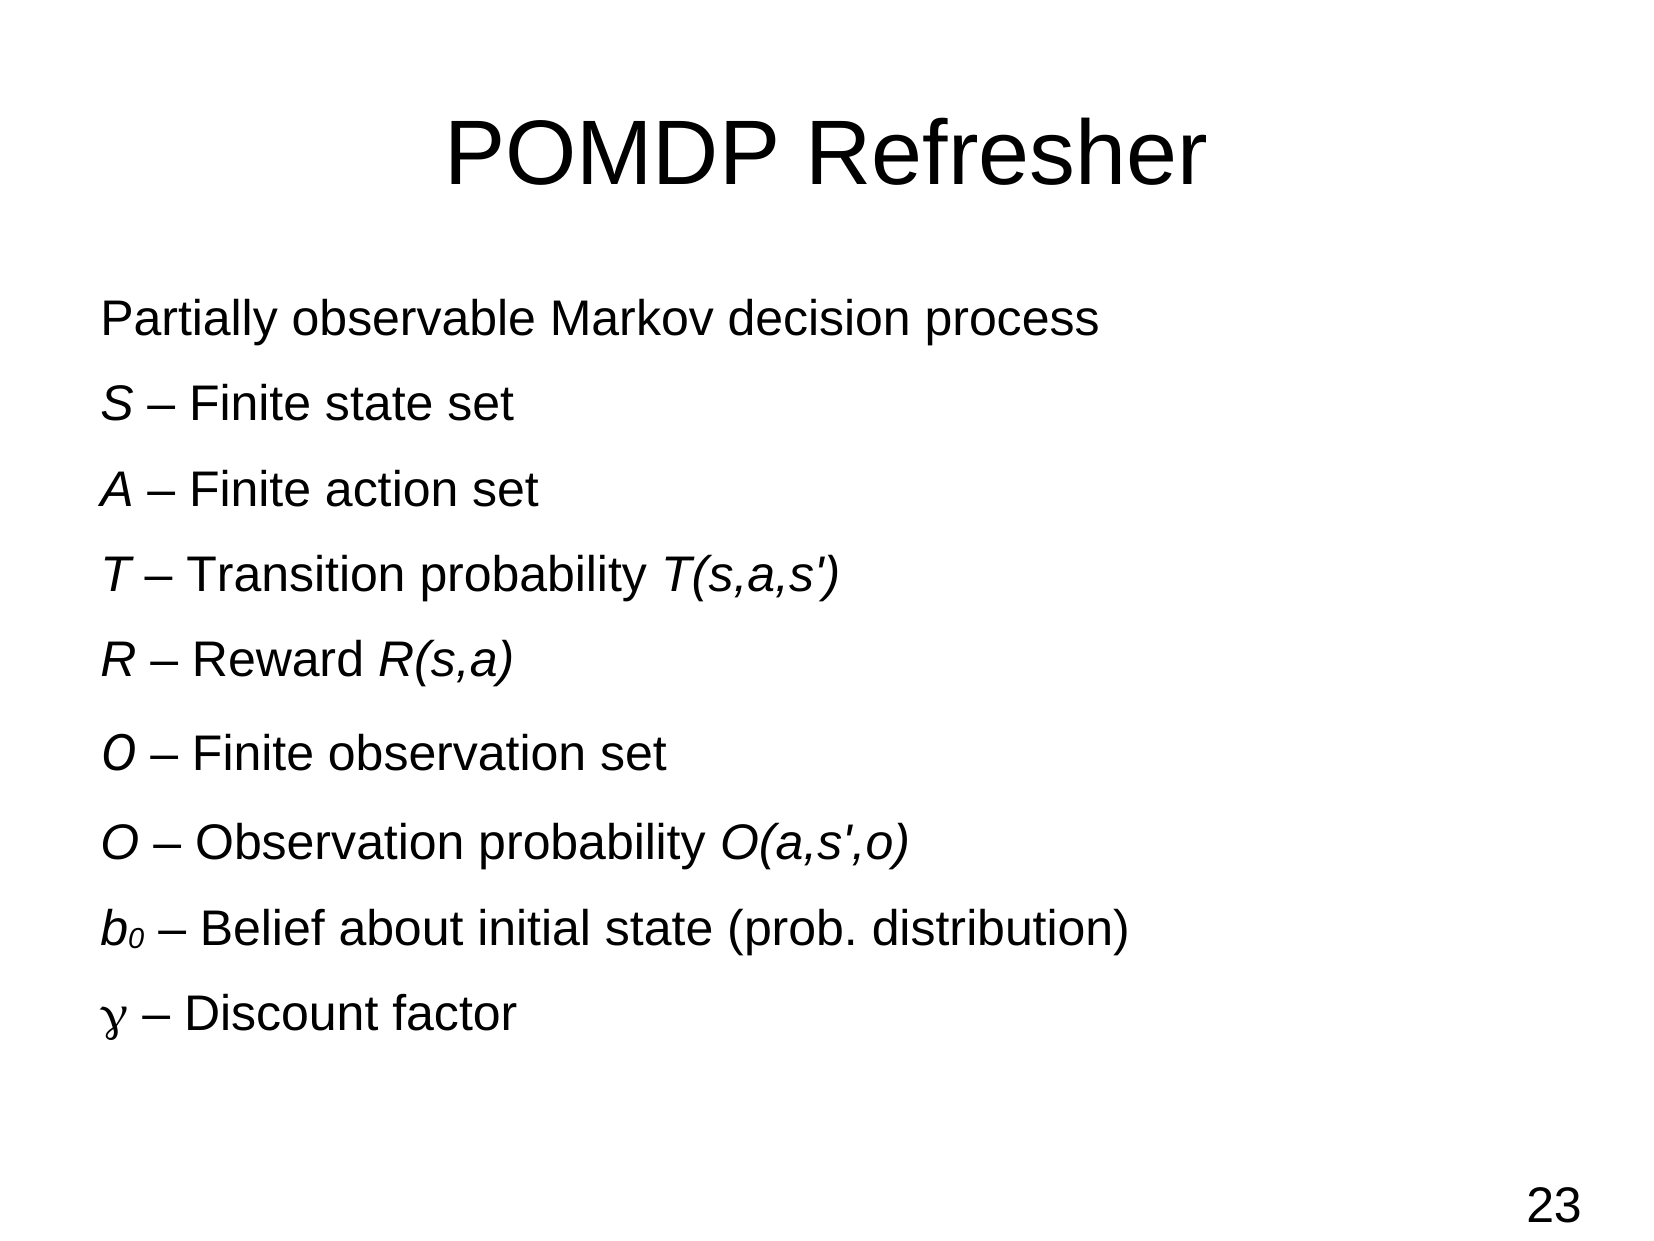

# POMDP Refresher
Partially observable Markov decision process
S – Finite state set
A – Finite action set
T – Transition probability T(s,a,s')
R – Reward R(s,a)
O – Finite observation set
O – Observation probability O(a,s',o)
b0 – Belief about initial state (prob. distribution)
γ – Discount factor